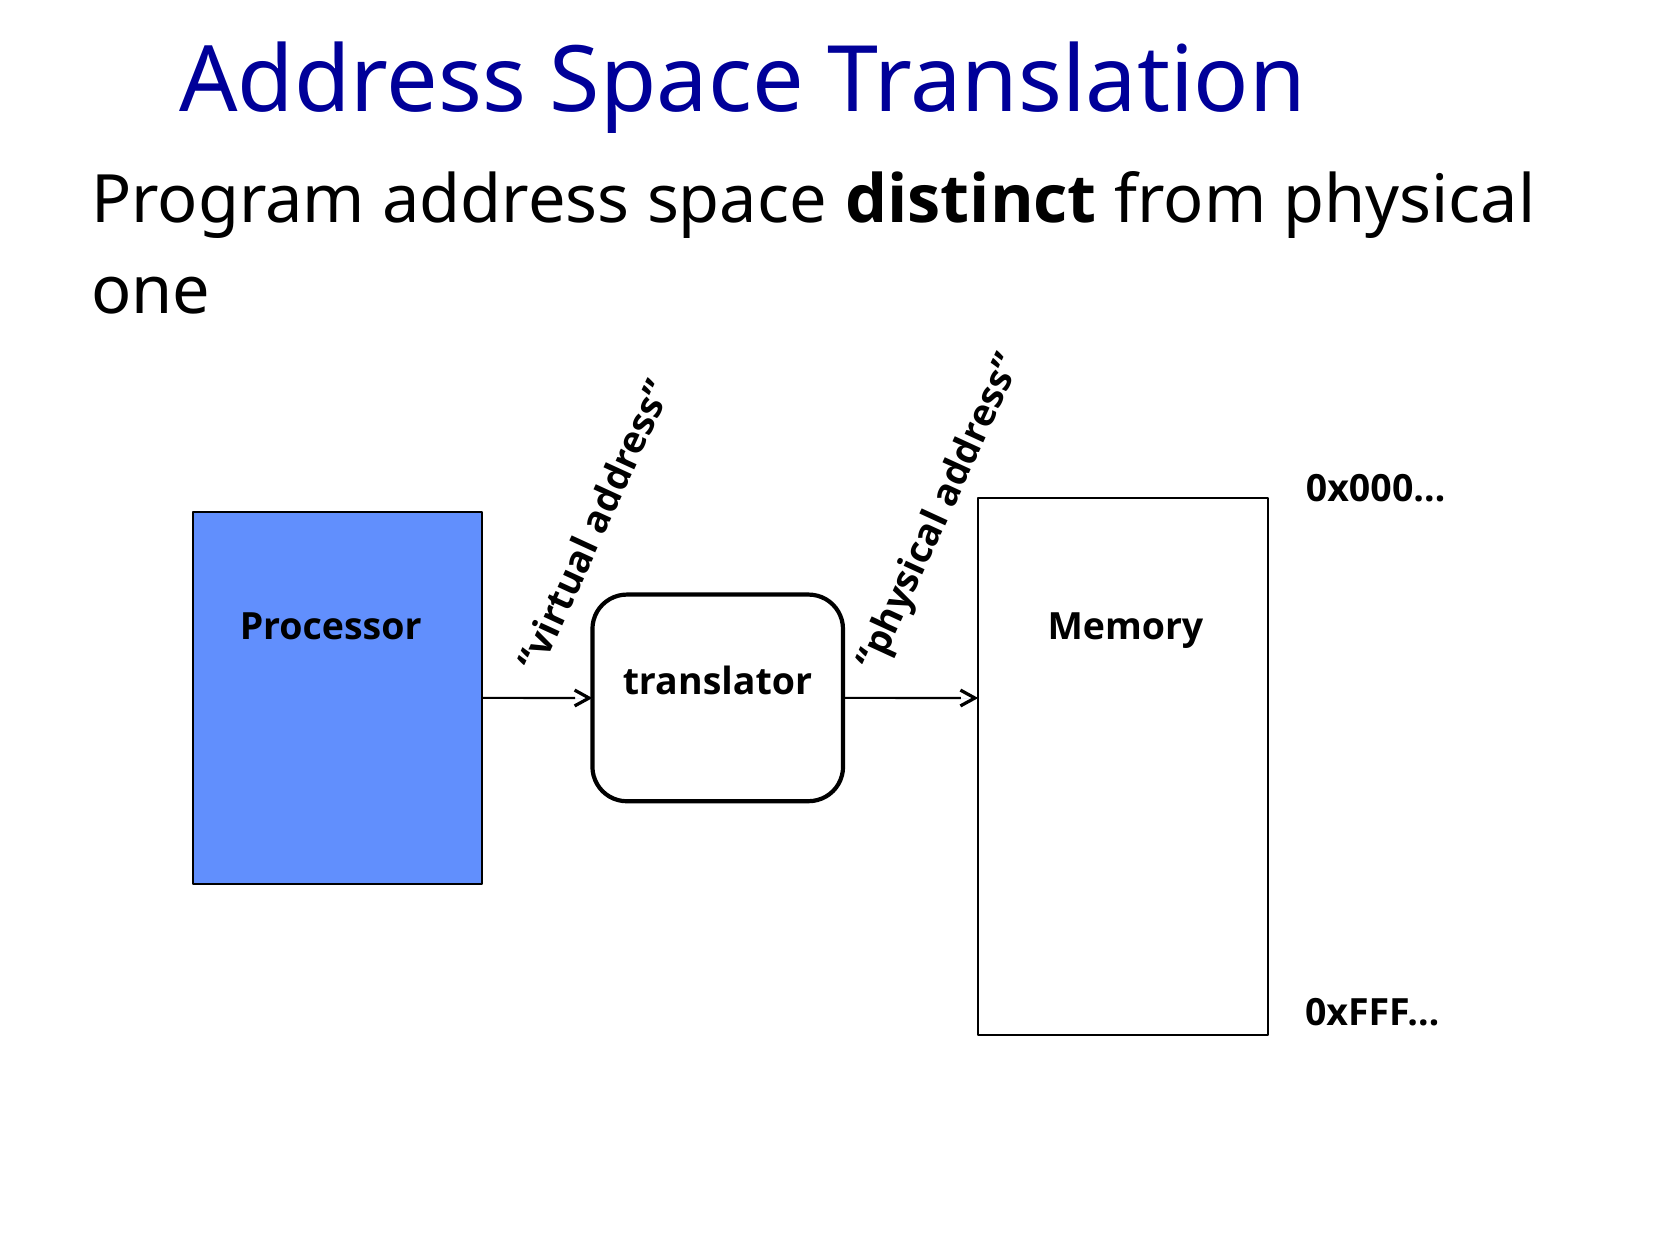

# Address Space Translation
Program address space distinct from physical one
0x000…
“physical address”
“virtual address”
Processor
Memory
translator
0xFFF…